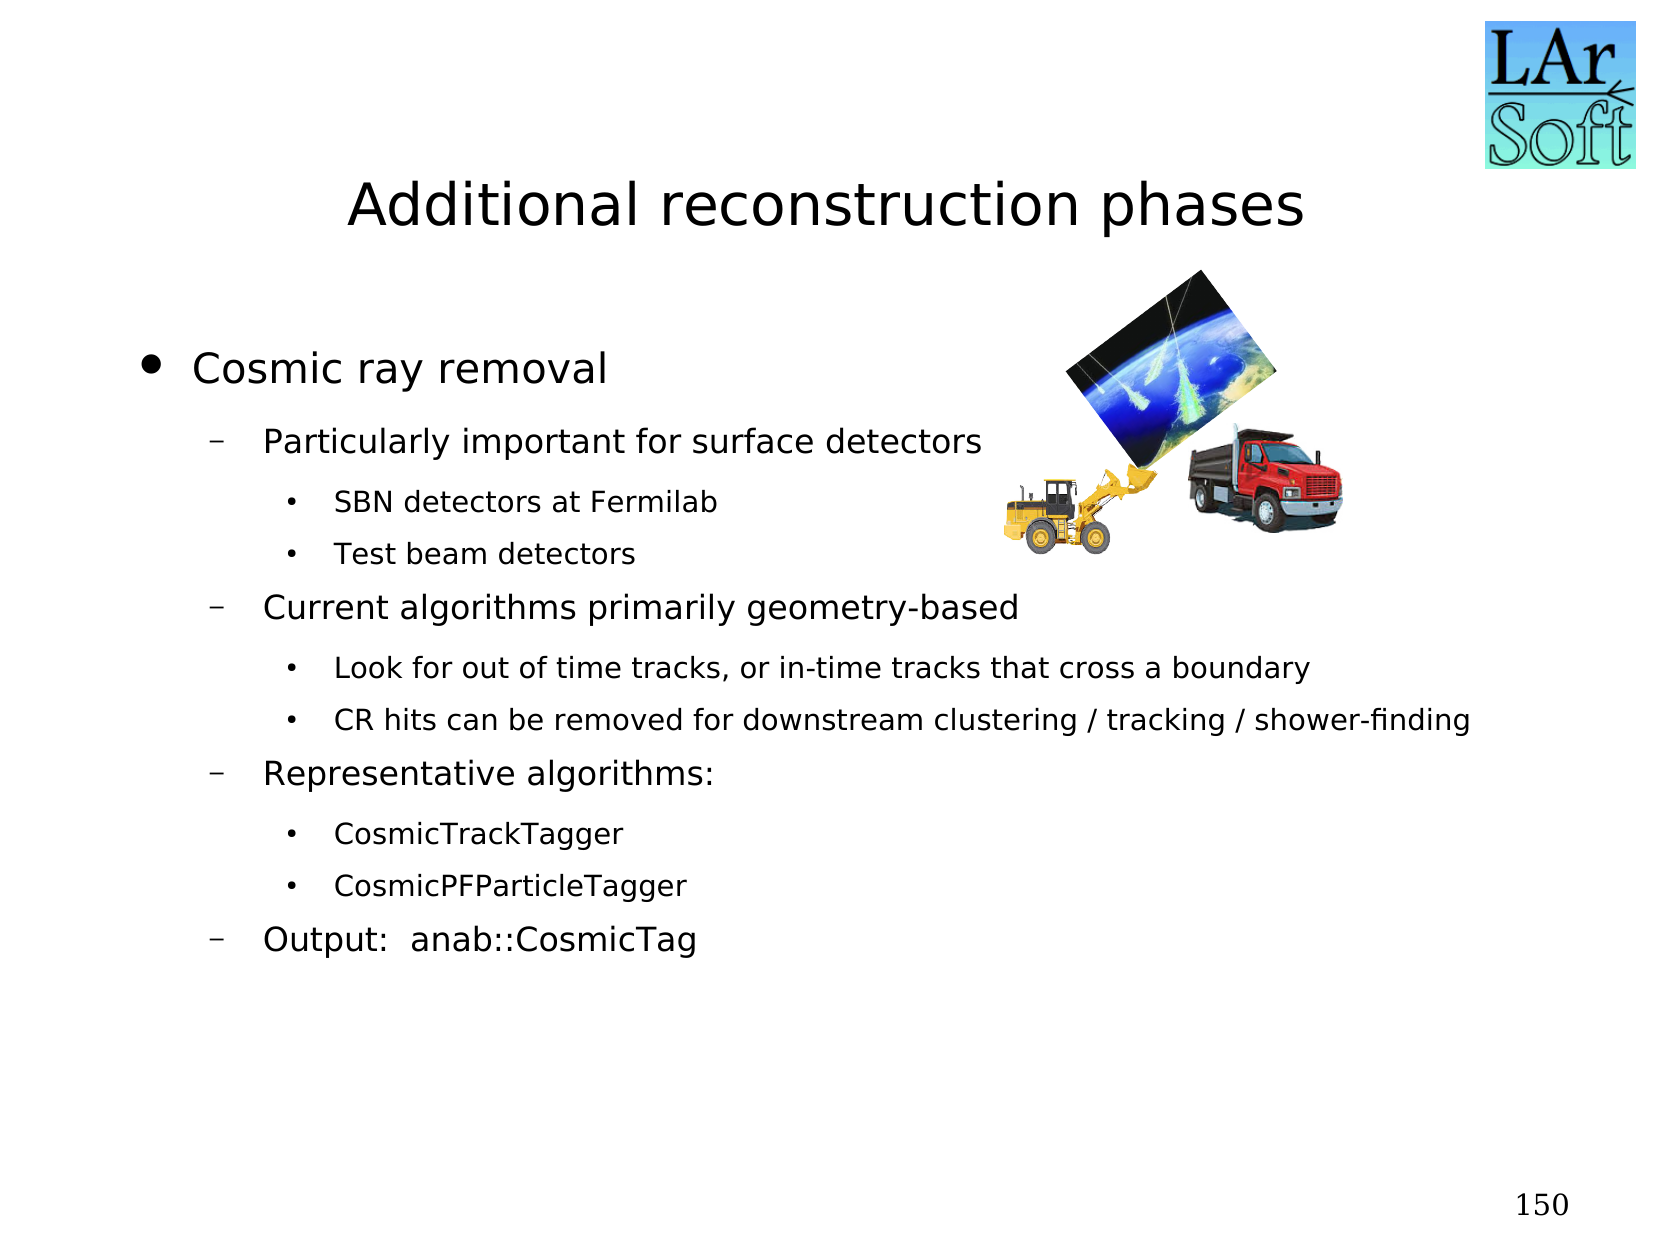

# Additional reconstruction phases
Cosmic ray removal
Particularly important for surface detectors
SBN detectors at Fermilab
Test beam detectors
Current algorithms primarily geometry-based
Look for out of time tracks, or in-time tracks that cross a boundary
CR hits can be removed for downstream clustering / tracking / shower-finding
Representative algorithms:
CosmicTrackTagger
CosmicPFParticleTagger
Output: anab::CosmicTag
150